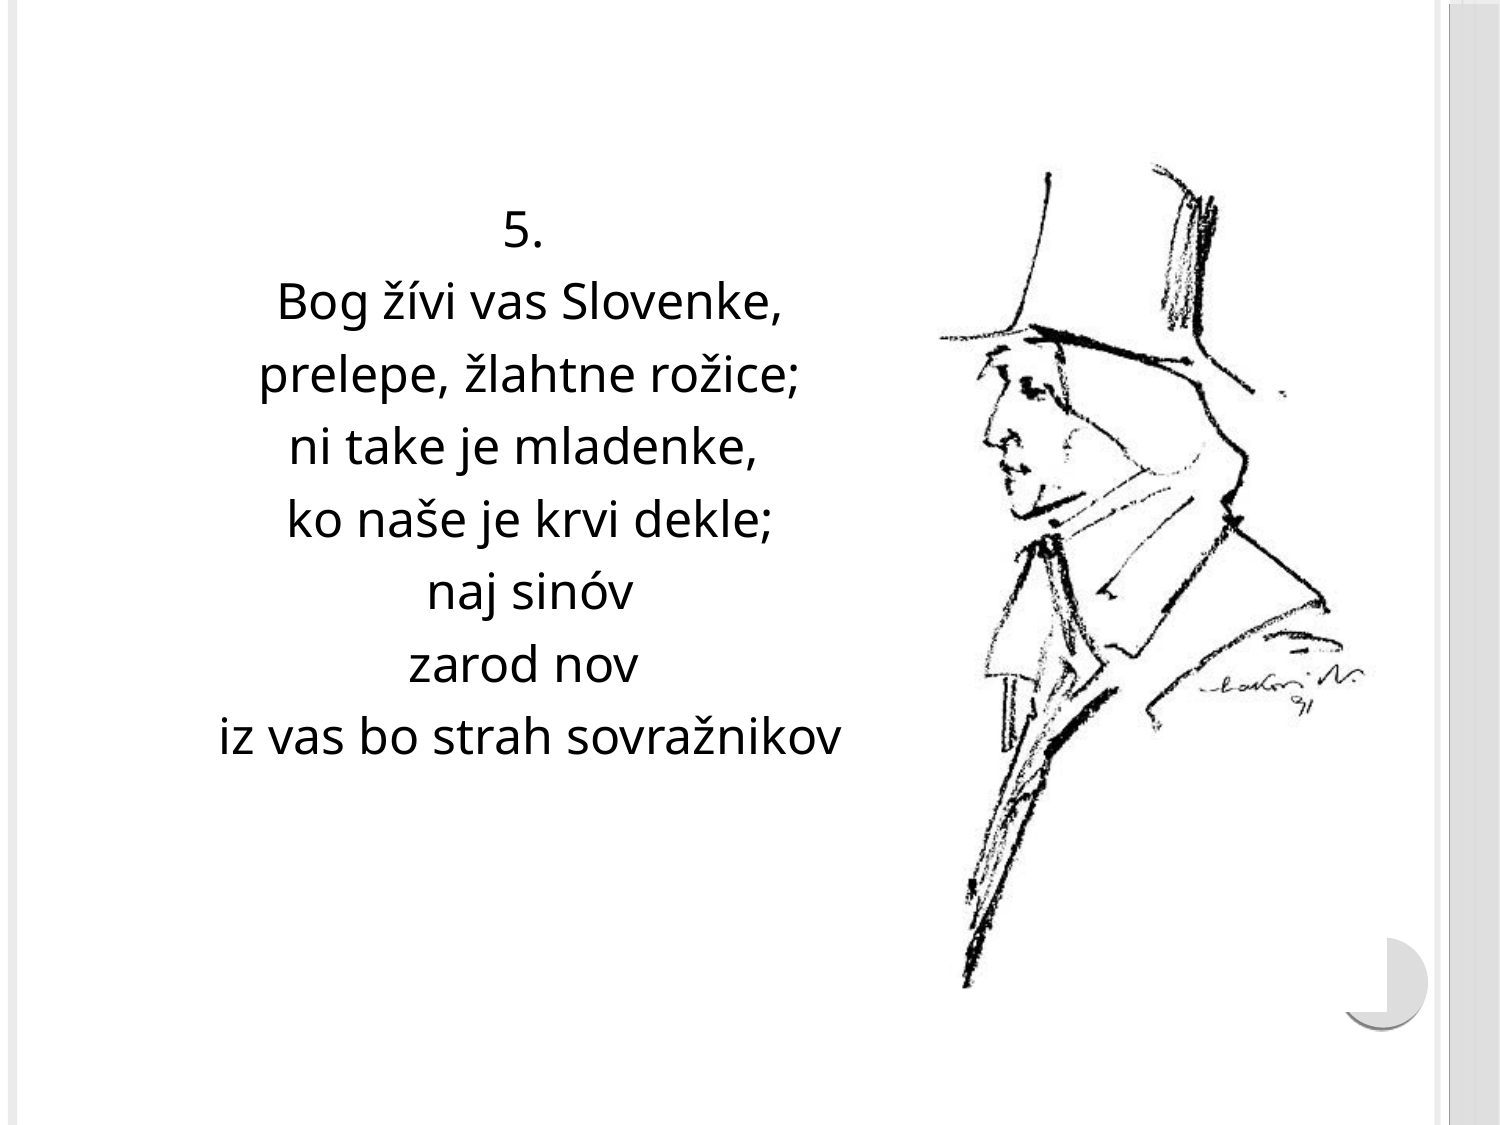

# 5.
Bog žívi vas Slovenke,
 prelepe, žlahtne rožice;
ni take je mladenke,
ko naše je krvi dekle;
 naj sinóv
zarod nov
iz vas bo strah sovražnikov